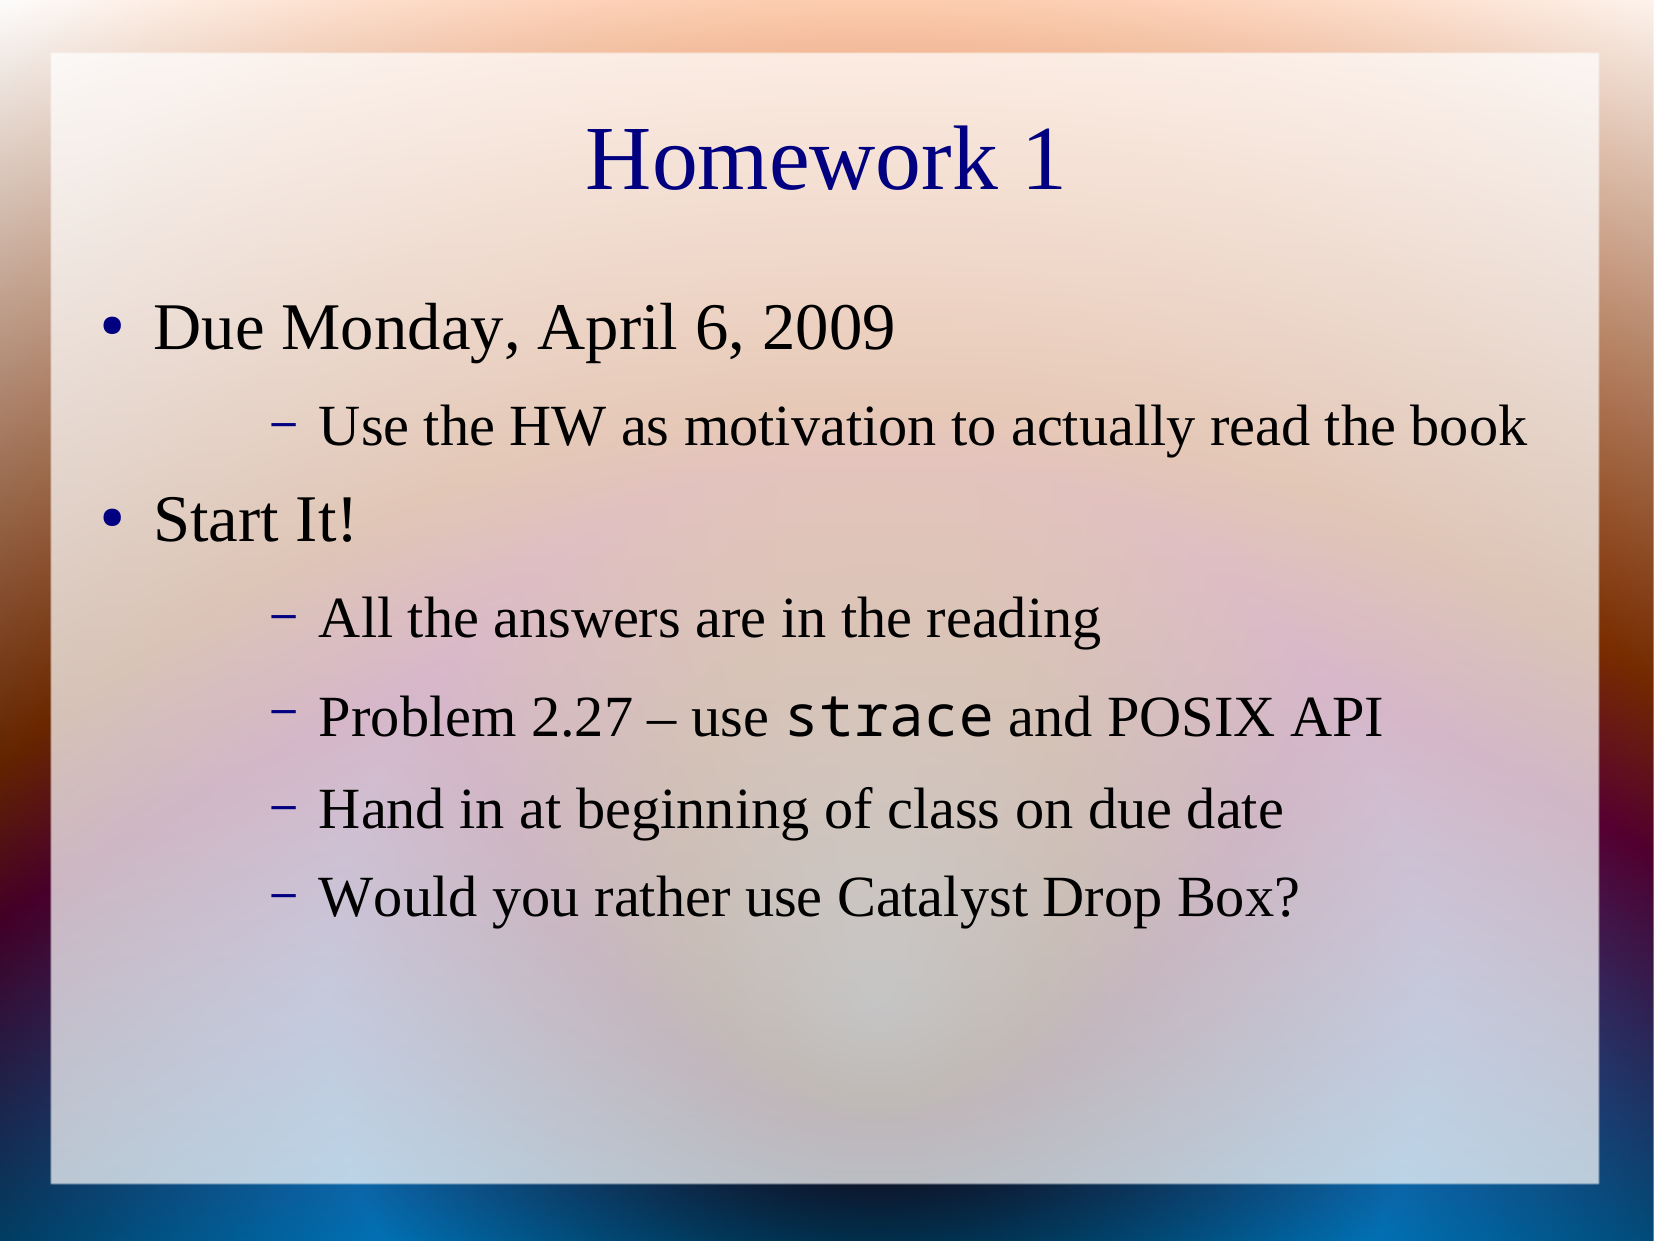

# Homework 1
Due Monday, April 6, 2009
Use the HW as motivation to actually read the book
Start It!
All the answers are in the reading
Problem 2.27 – use strace and POSIX API
Hand in at beginning of class on due date
Would you rather use Catalyst Drop Box?